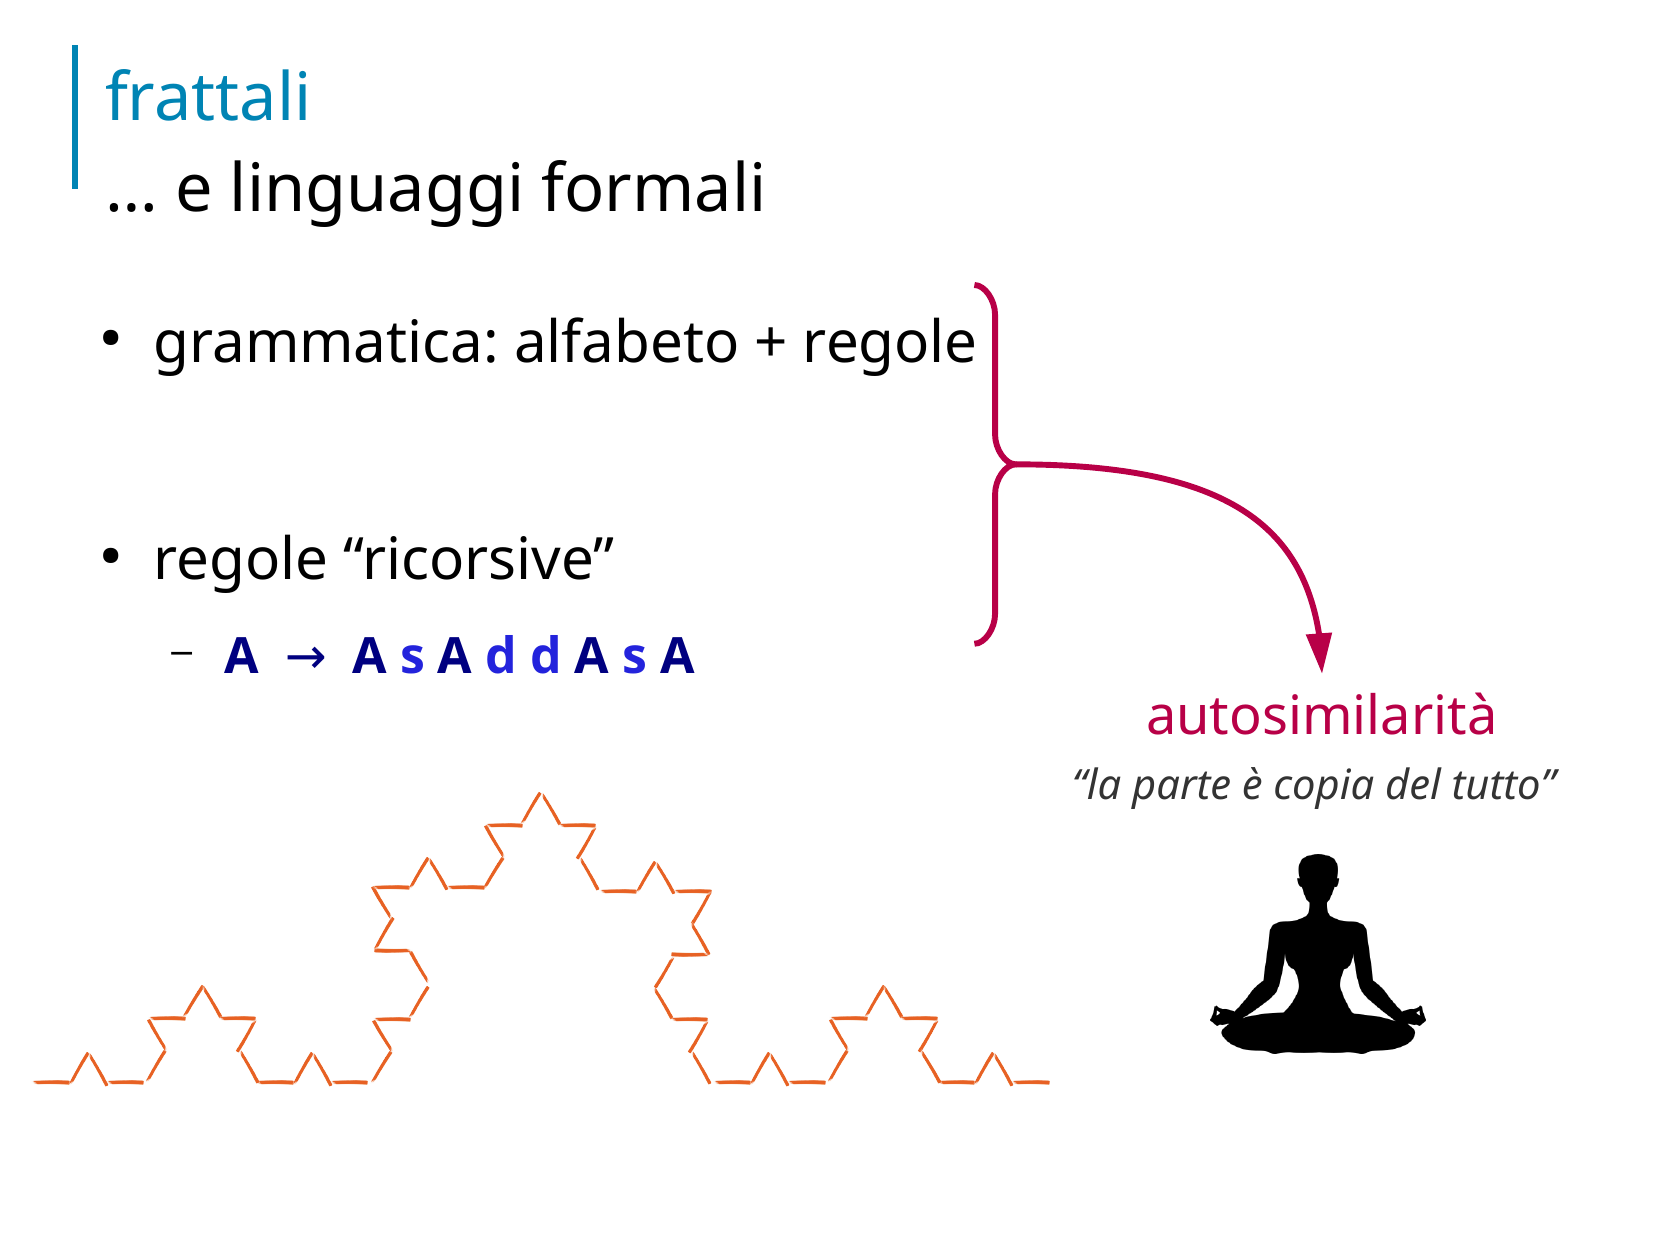

# frattali … e linguaggi formali
grammatica: alfabeto + regole
regole “ricorsive”
A → A s A d d A s A
autosimilarità
“la parte è copia del tutto”